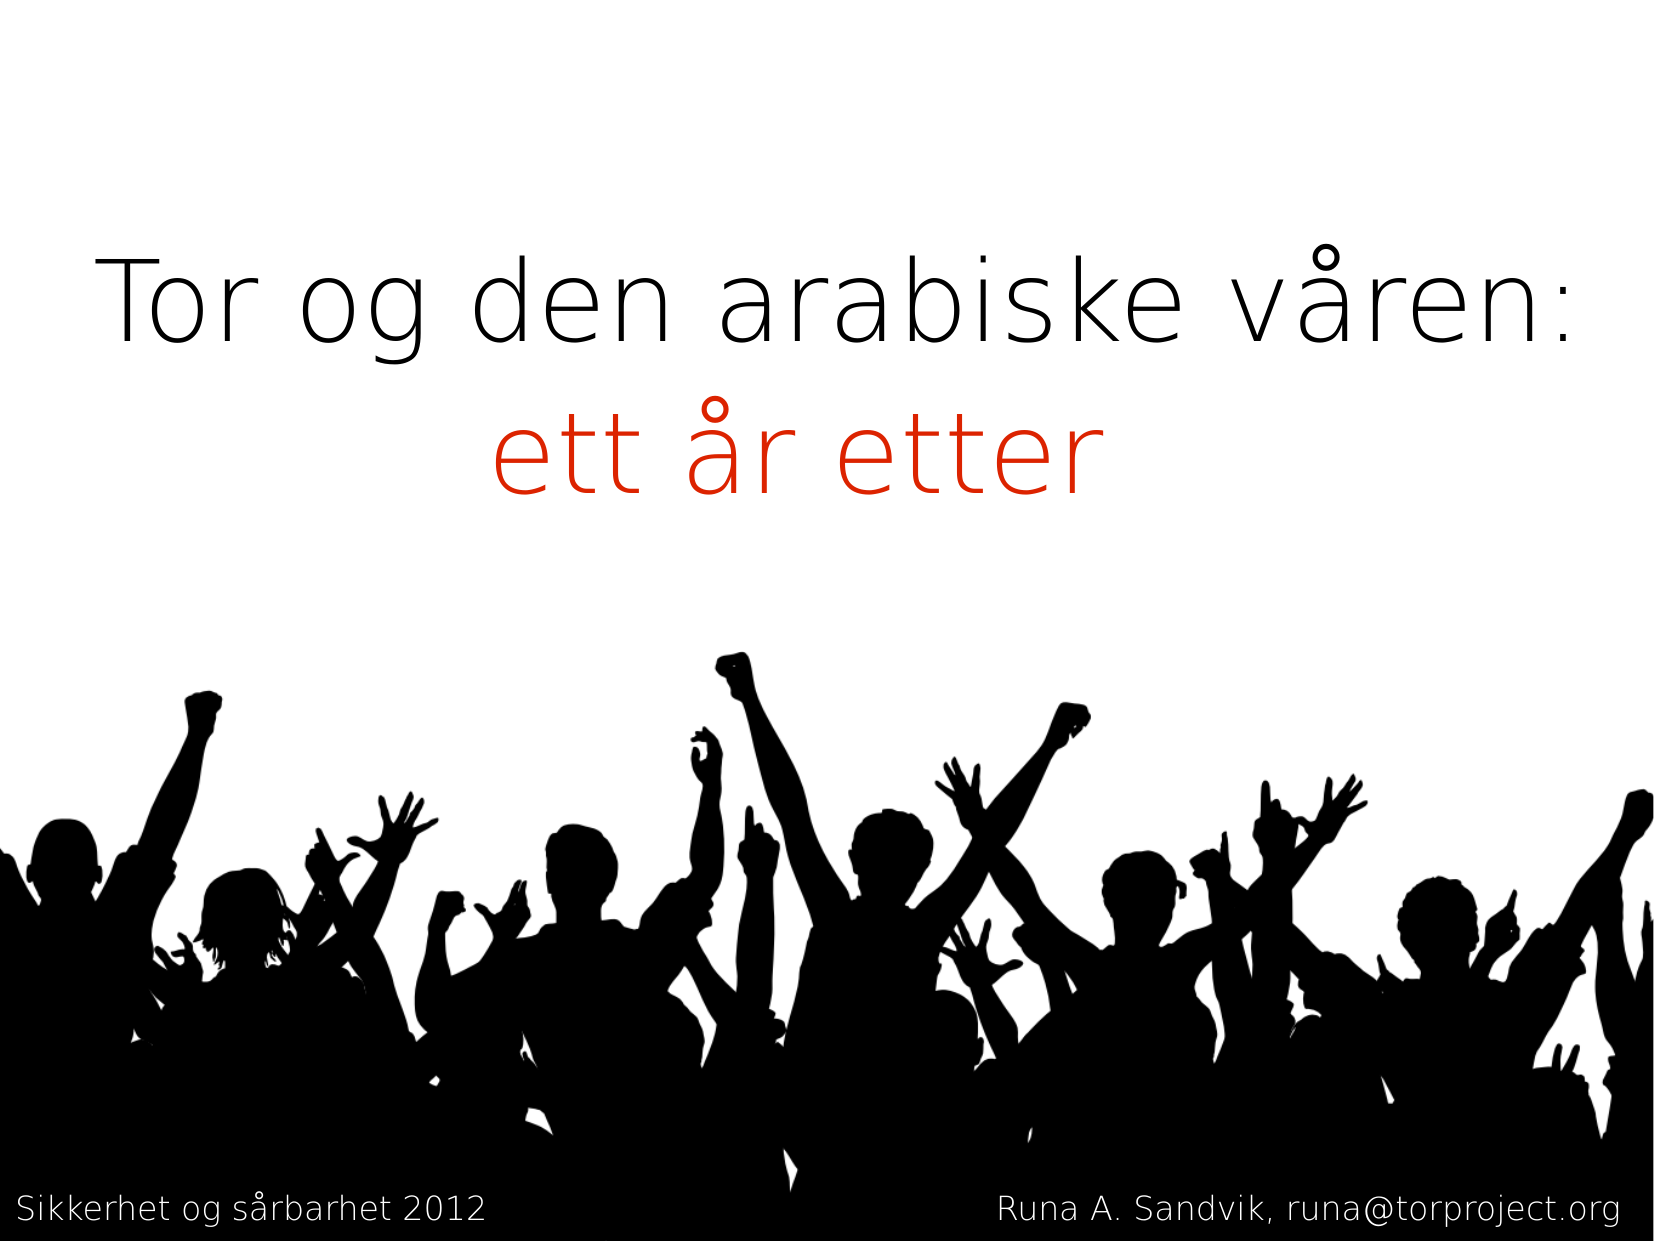

# Tor og den arabiske våren:
ett år etter
Sikkerhet og sårbarhet 2012
Sikkerhet og sårbarhet 2012
Runa A. Sandvik, runa@torproject.org